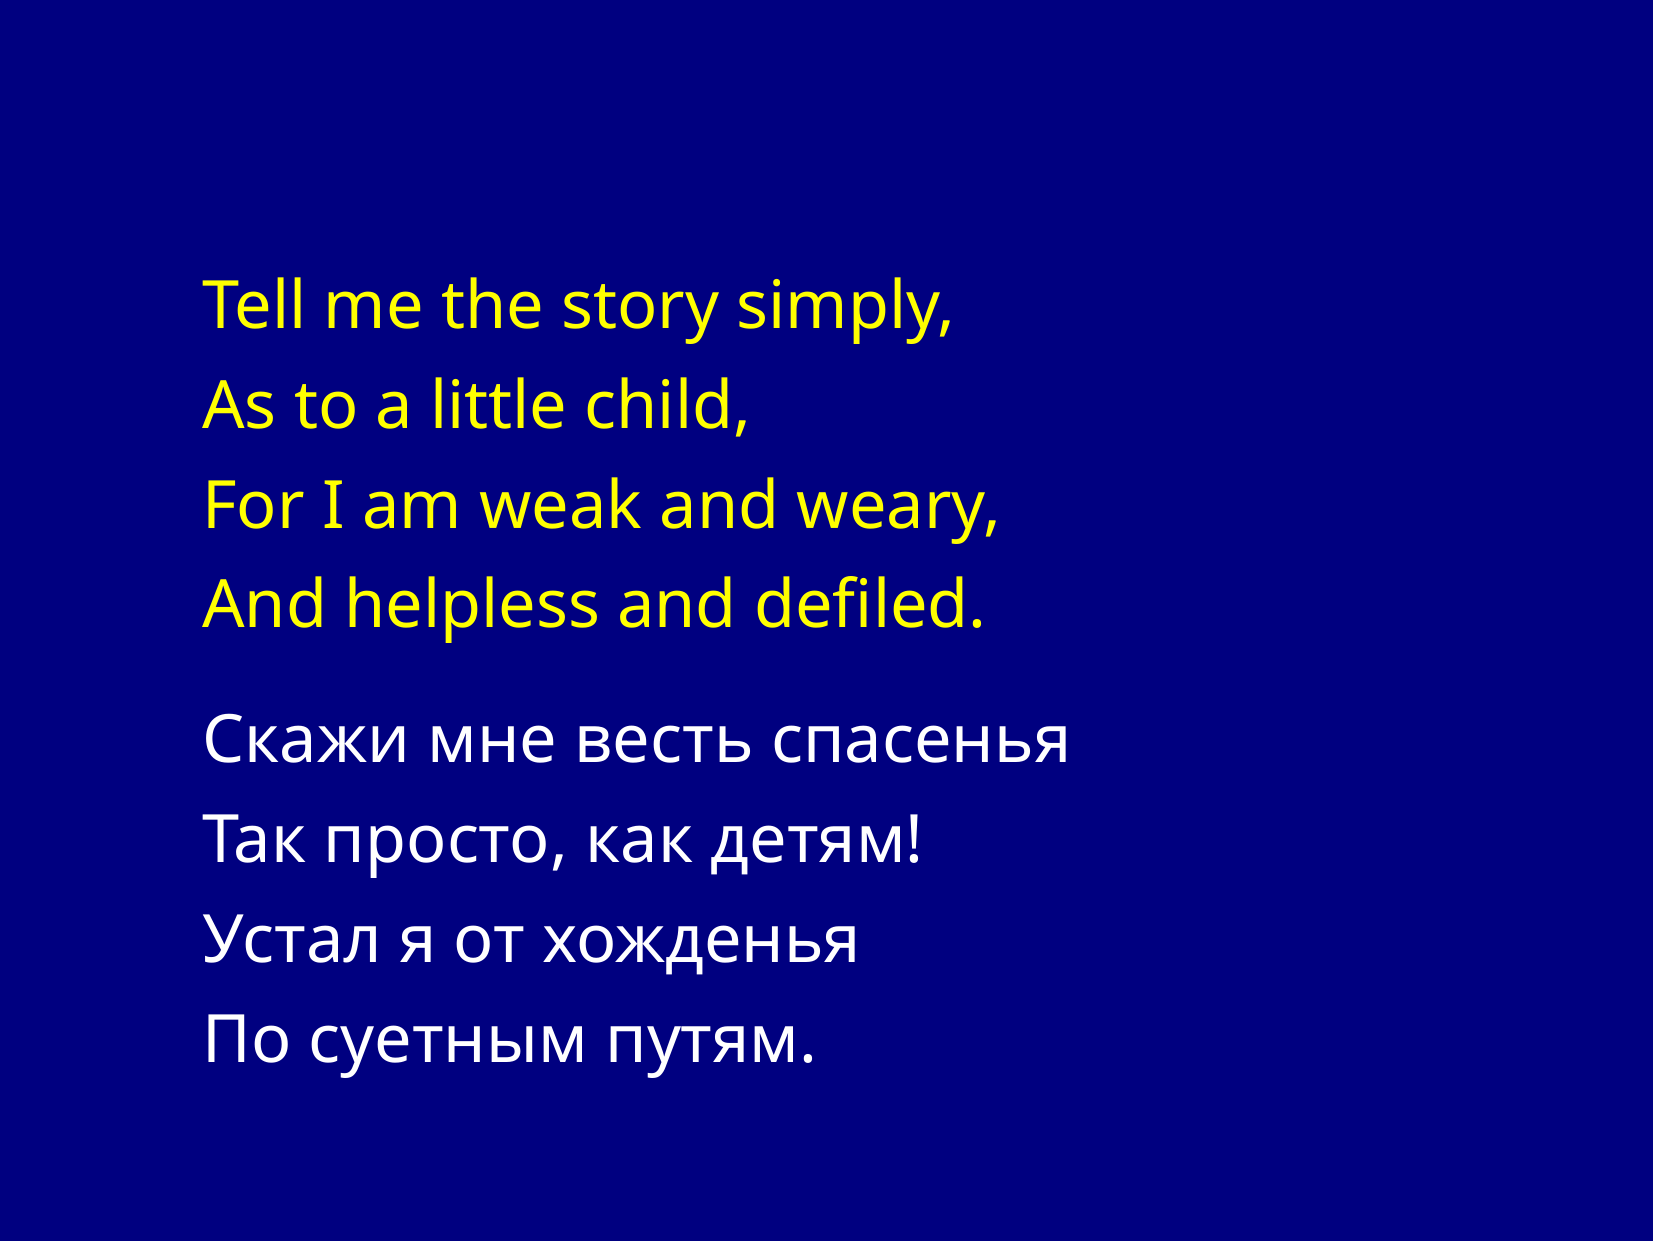

Tell me the story simply,
	As to a little child,
	For I am weak and weary,
	And helpless and defiled.
	Скажи мне весть спасенья
	Так просто, как детям!
	Устал я от хожденья
	По суетным путям.